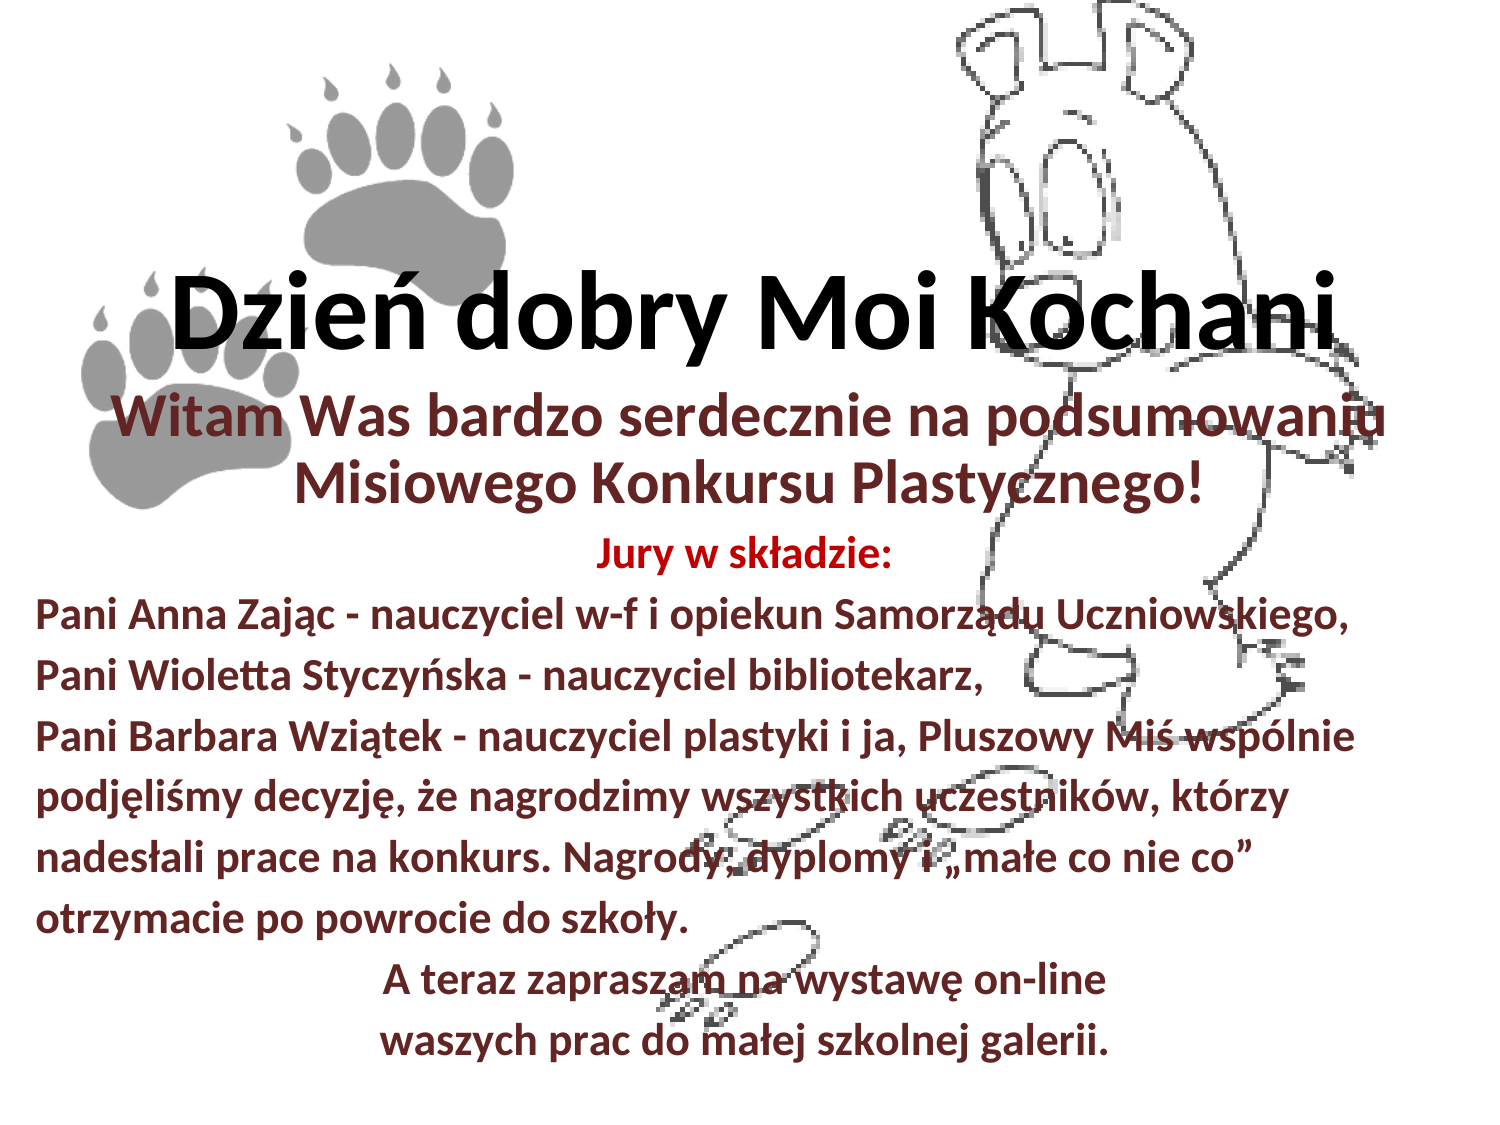

# Dzień dobry Moi Kochani
Witam Was bardzo serdecznie na podsumowaniu Misiowego Konkursu Plastycznego!
Jury w składzie:
 Pani Anna Zając - nauczyciel w-f i opiekun Samorządu Uczniowskiego,
 Pani Wioletta Styczyńska - nauczyciel bibliotekarz,
 Pani Barbara Wziątek - nauczyciel plastyki i ja, Pluszowy Miś wspólnie
 podjęliśmy decyzję, że nagrodzimy wszystkich uczestników, którzy
 nadesłali prace na konkurs. Nagrody, dyplomy i „małe co nie co”
 otrzymacie po powrocie do szkoły.
 A teraz zapraszam na wystawę on-line
waszych prac do małej szkolnej galerii.